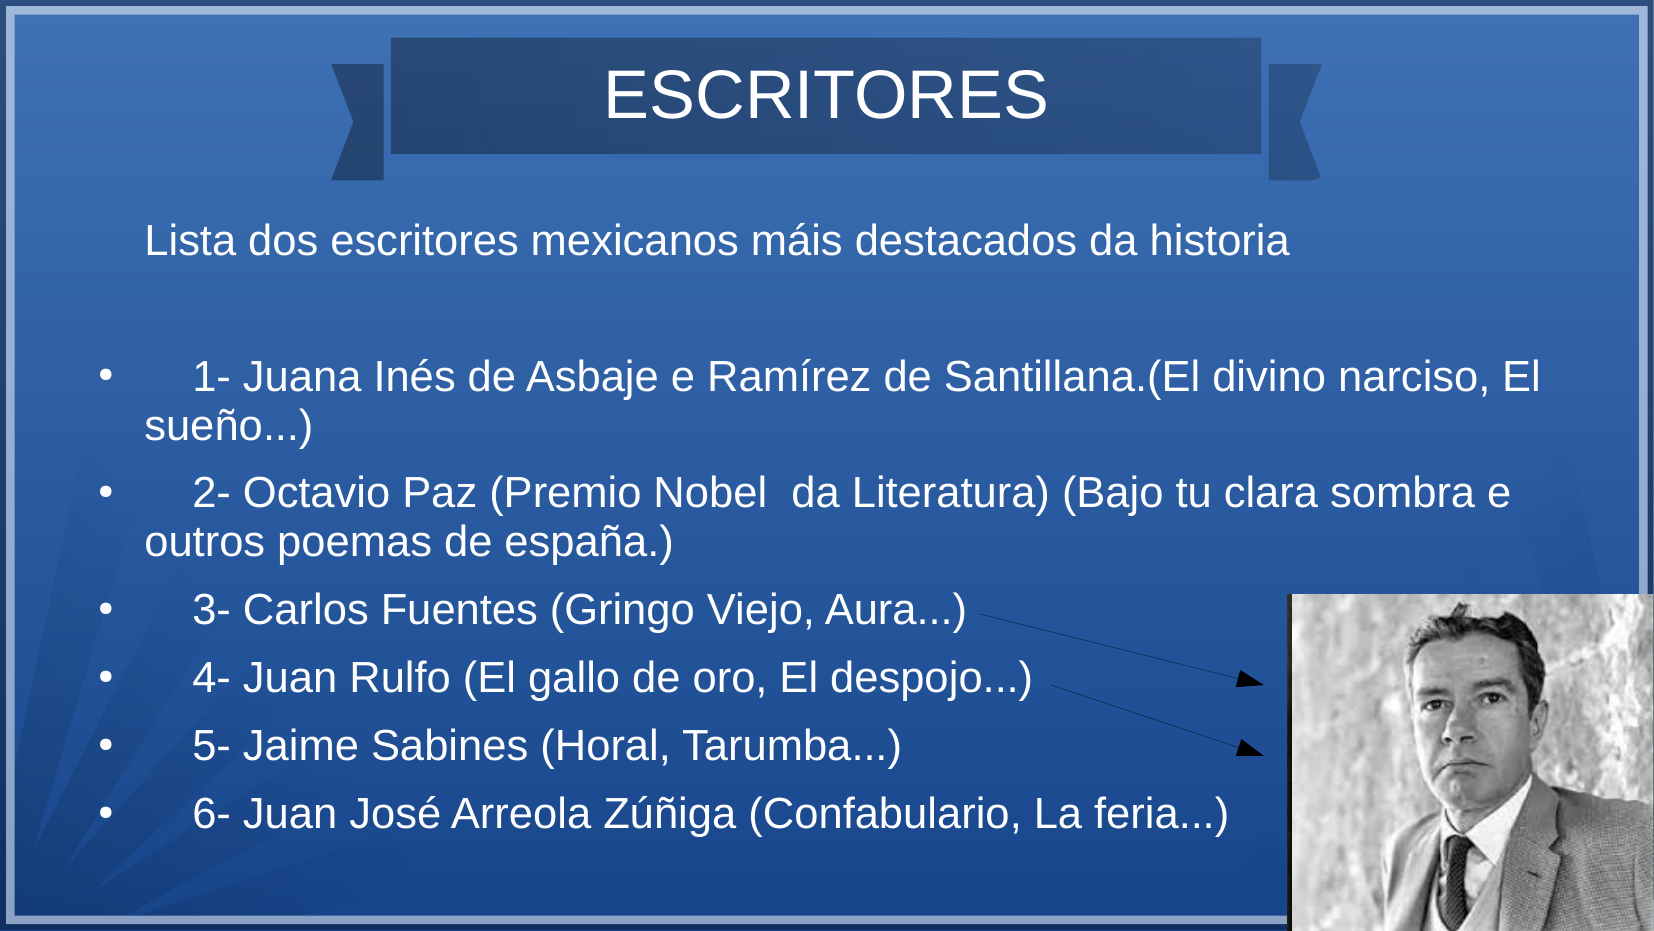

# ESCRITORES
Lista dos escritores mexicanos máis destacados da historia
 1- Juana Inés de Asbaje e Ramírez de Santillana.(El divino narciso, El sueño...)
 2- Octavio Paz (Premio Nobel da Literatura) (Bajo tu clara sombra e outros poemas de españa.)
 3- Carlos Fuentes (Gringo Viejo, Aura...)
 4- Juan Rulfo (El gallo de oro, El despojo...)
 5- Jaime Sabines (Horal, Tarumba...)
 6- Juan José Arreola Zúñiga (Confabulario, La feria...)